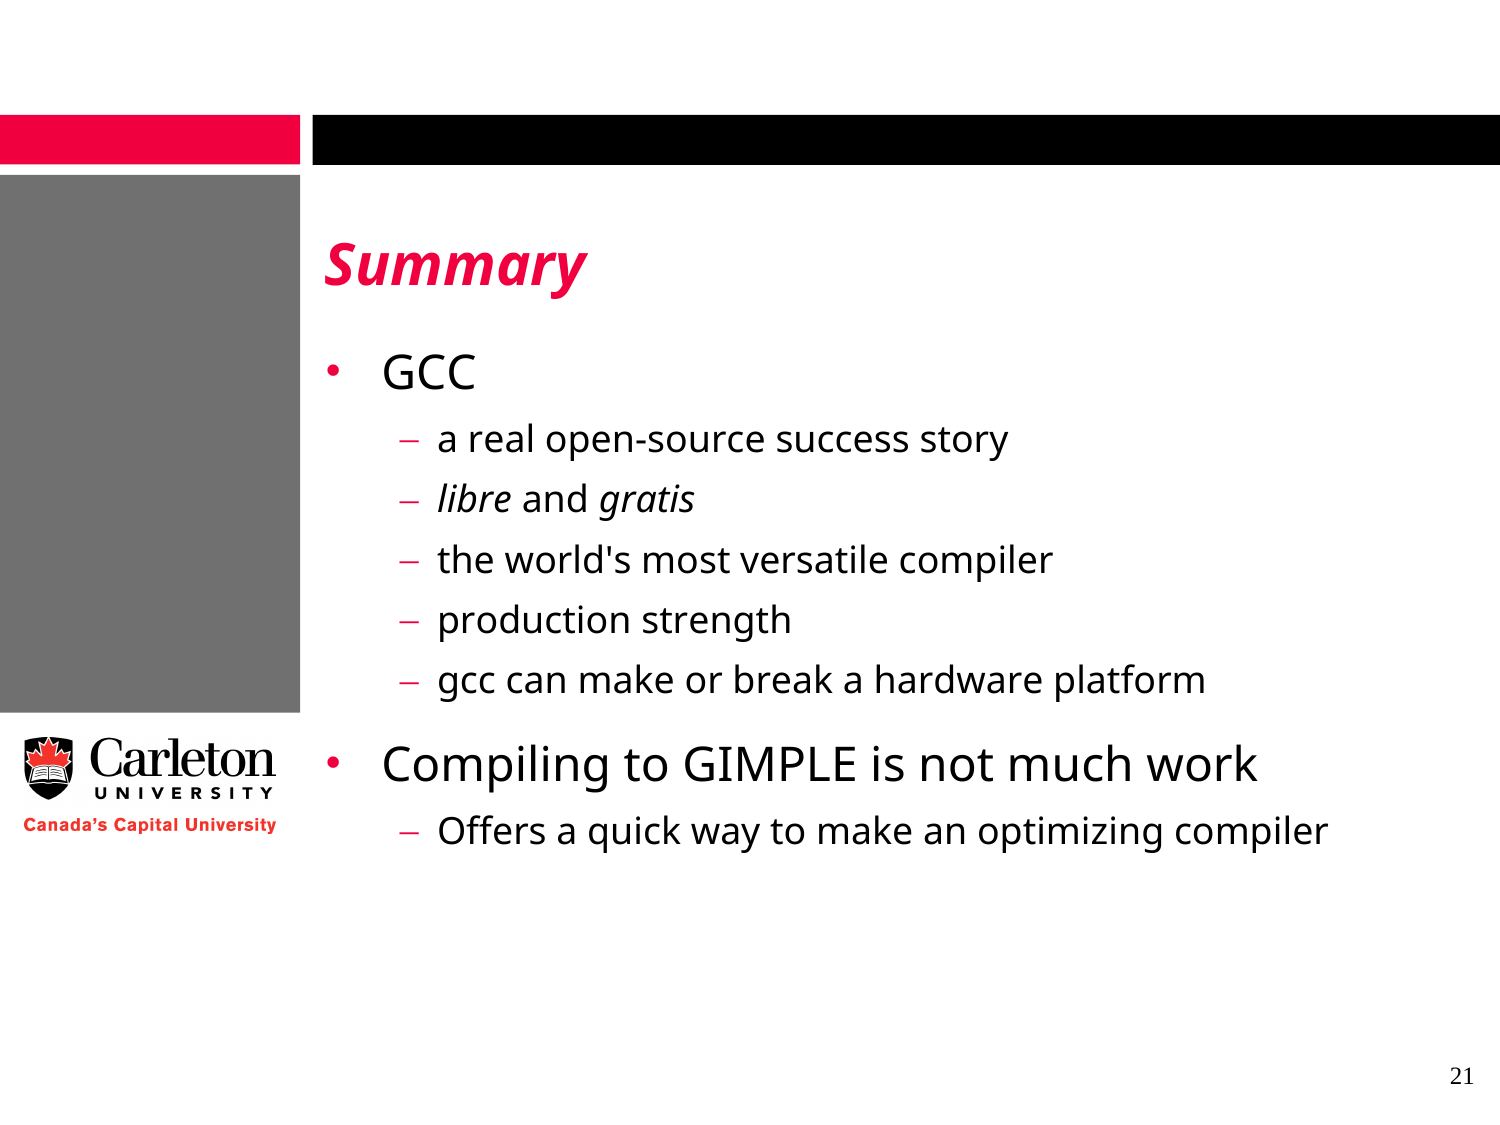

# Summary
GCC
a real open-source success story
libre and gratis
the world's most versatile compiler
production strength
gcc can make or break a hardware platform
Compiling to GIMPLE is not much work
Offers a quick way to make an optimizing compiler
21